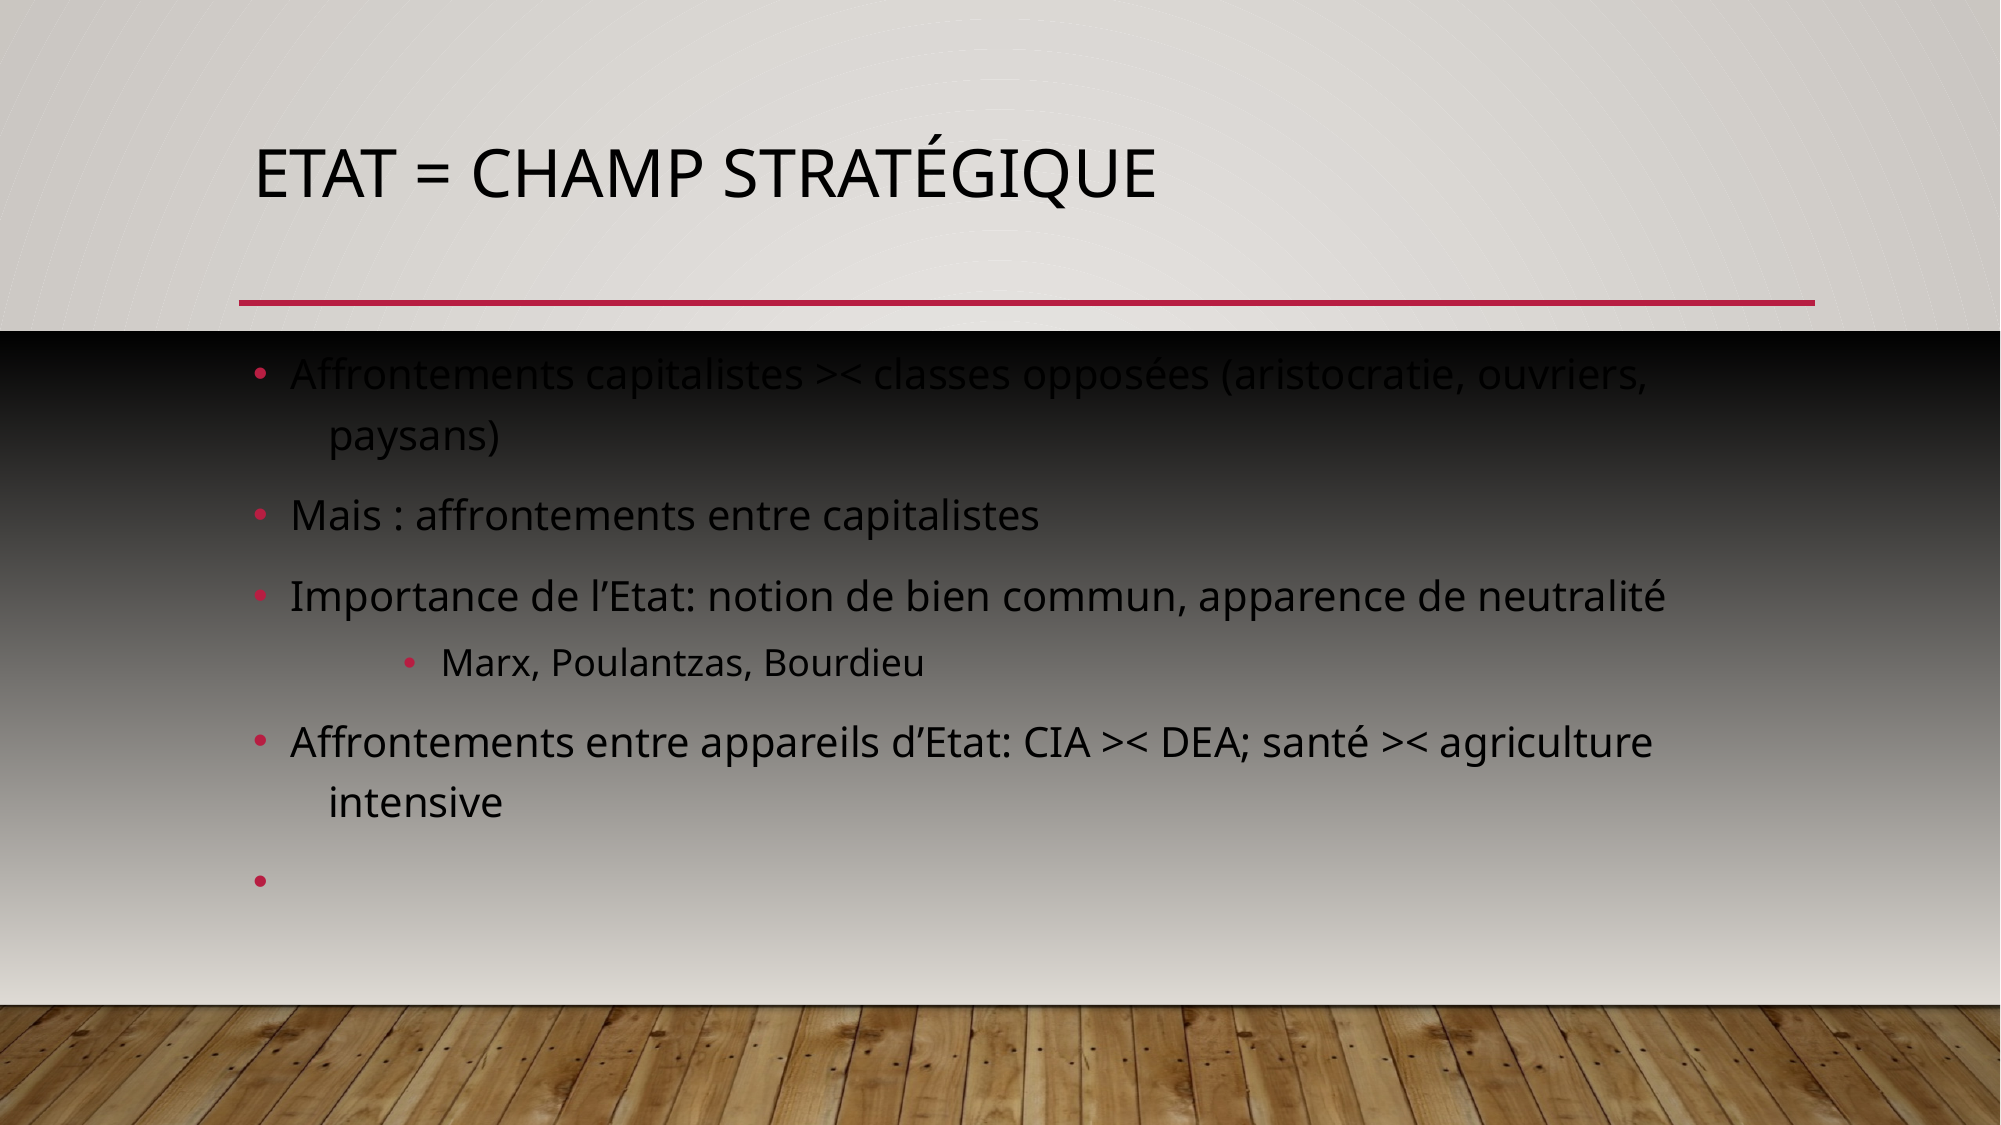

# Etat = champ stratégique
Affrontements capitalistes >< classes opposées (aristocratie, ouvriers, paysans)
Mais : affrontements entre capitalistes
Importance de l’Etat: notion de bien commun, apparence de neutralité
Marx, Poulantzas, Bourdieu
Affrontements entre appareils d’Etat: CIA >< DEA; santé >< agriculture intensive